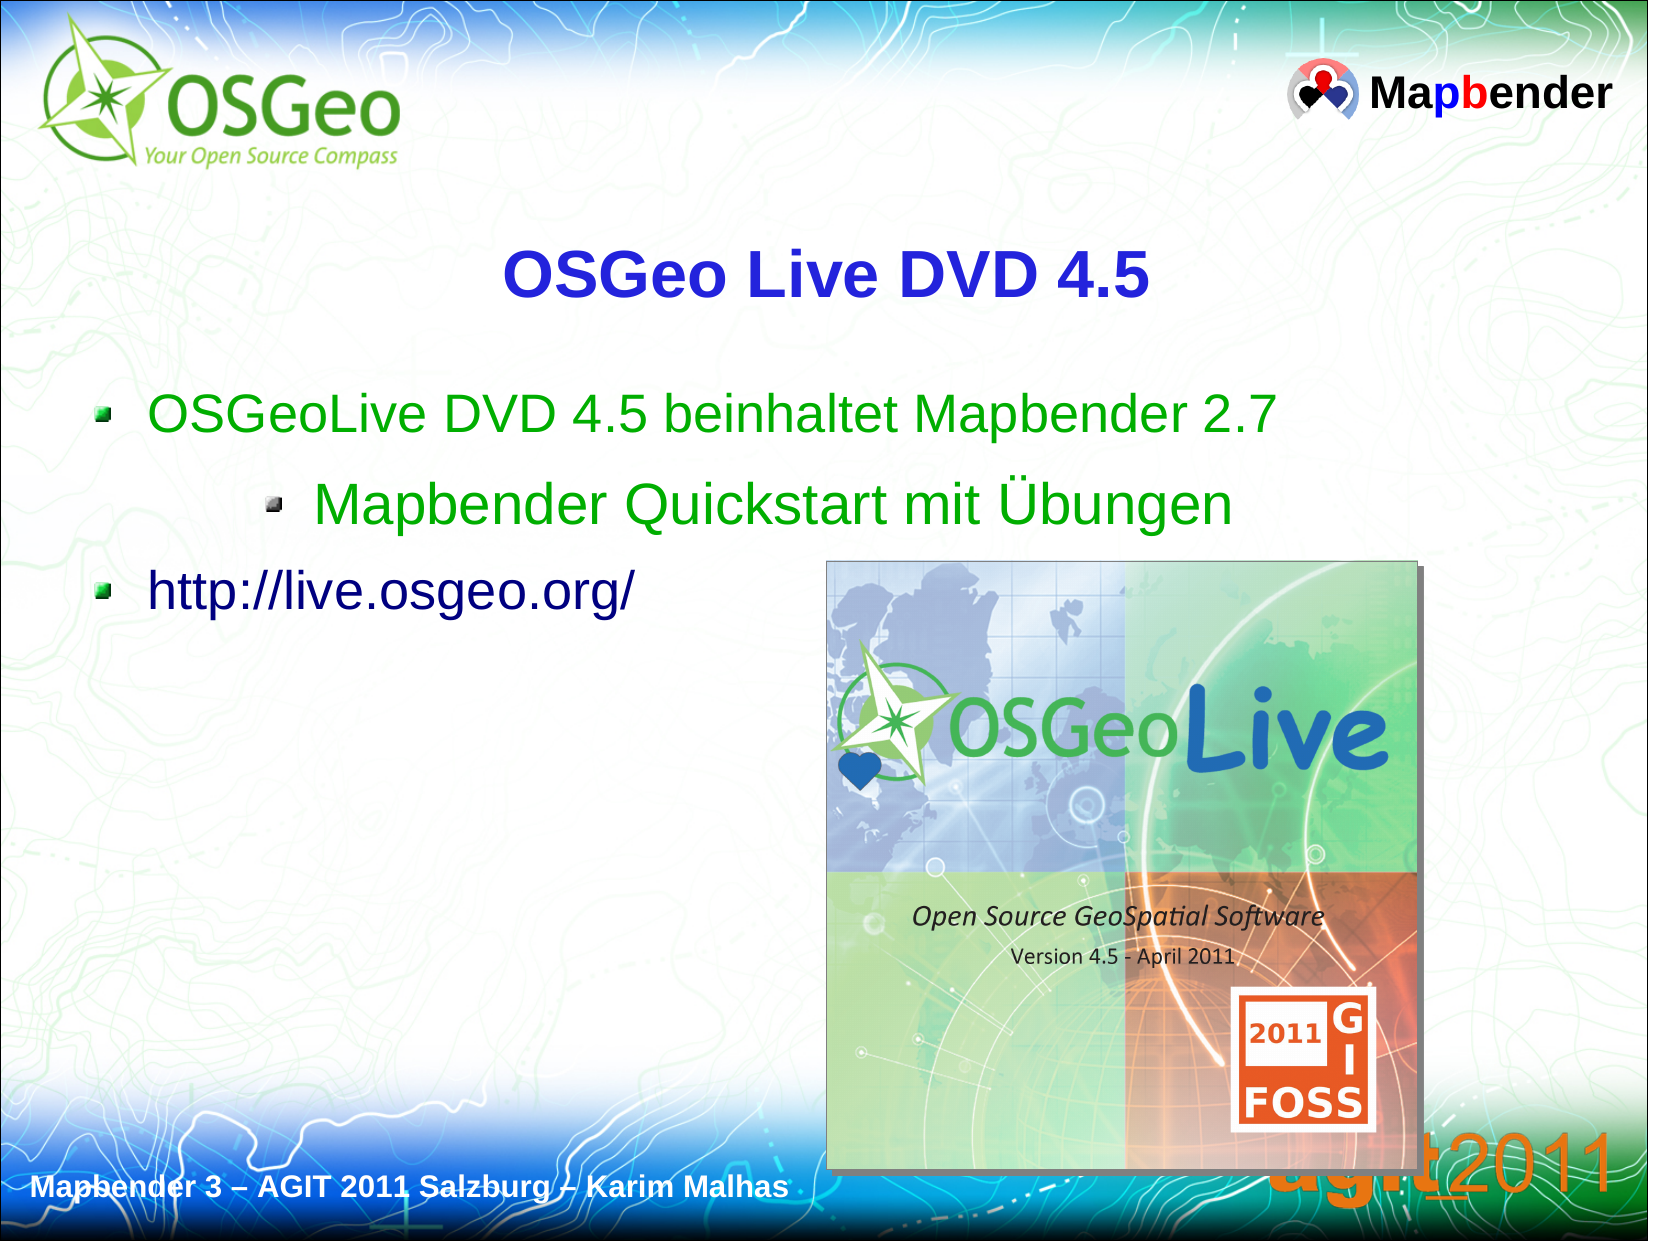

# OSGeo Live DVD 4.5
OSGeoLive DVD 4.5 beinhaltet Mapbender 2.7
Mapbender Quickstart mit Übungen
http://live.osgeo.org/